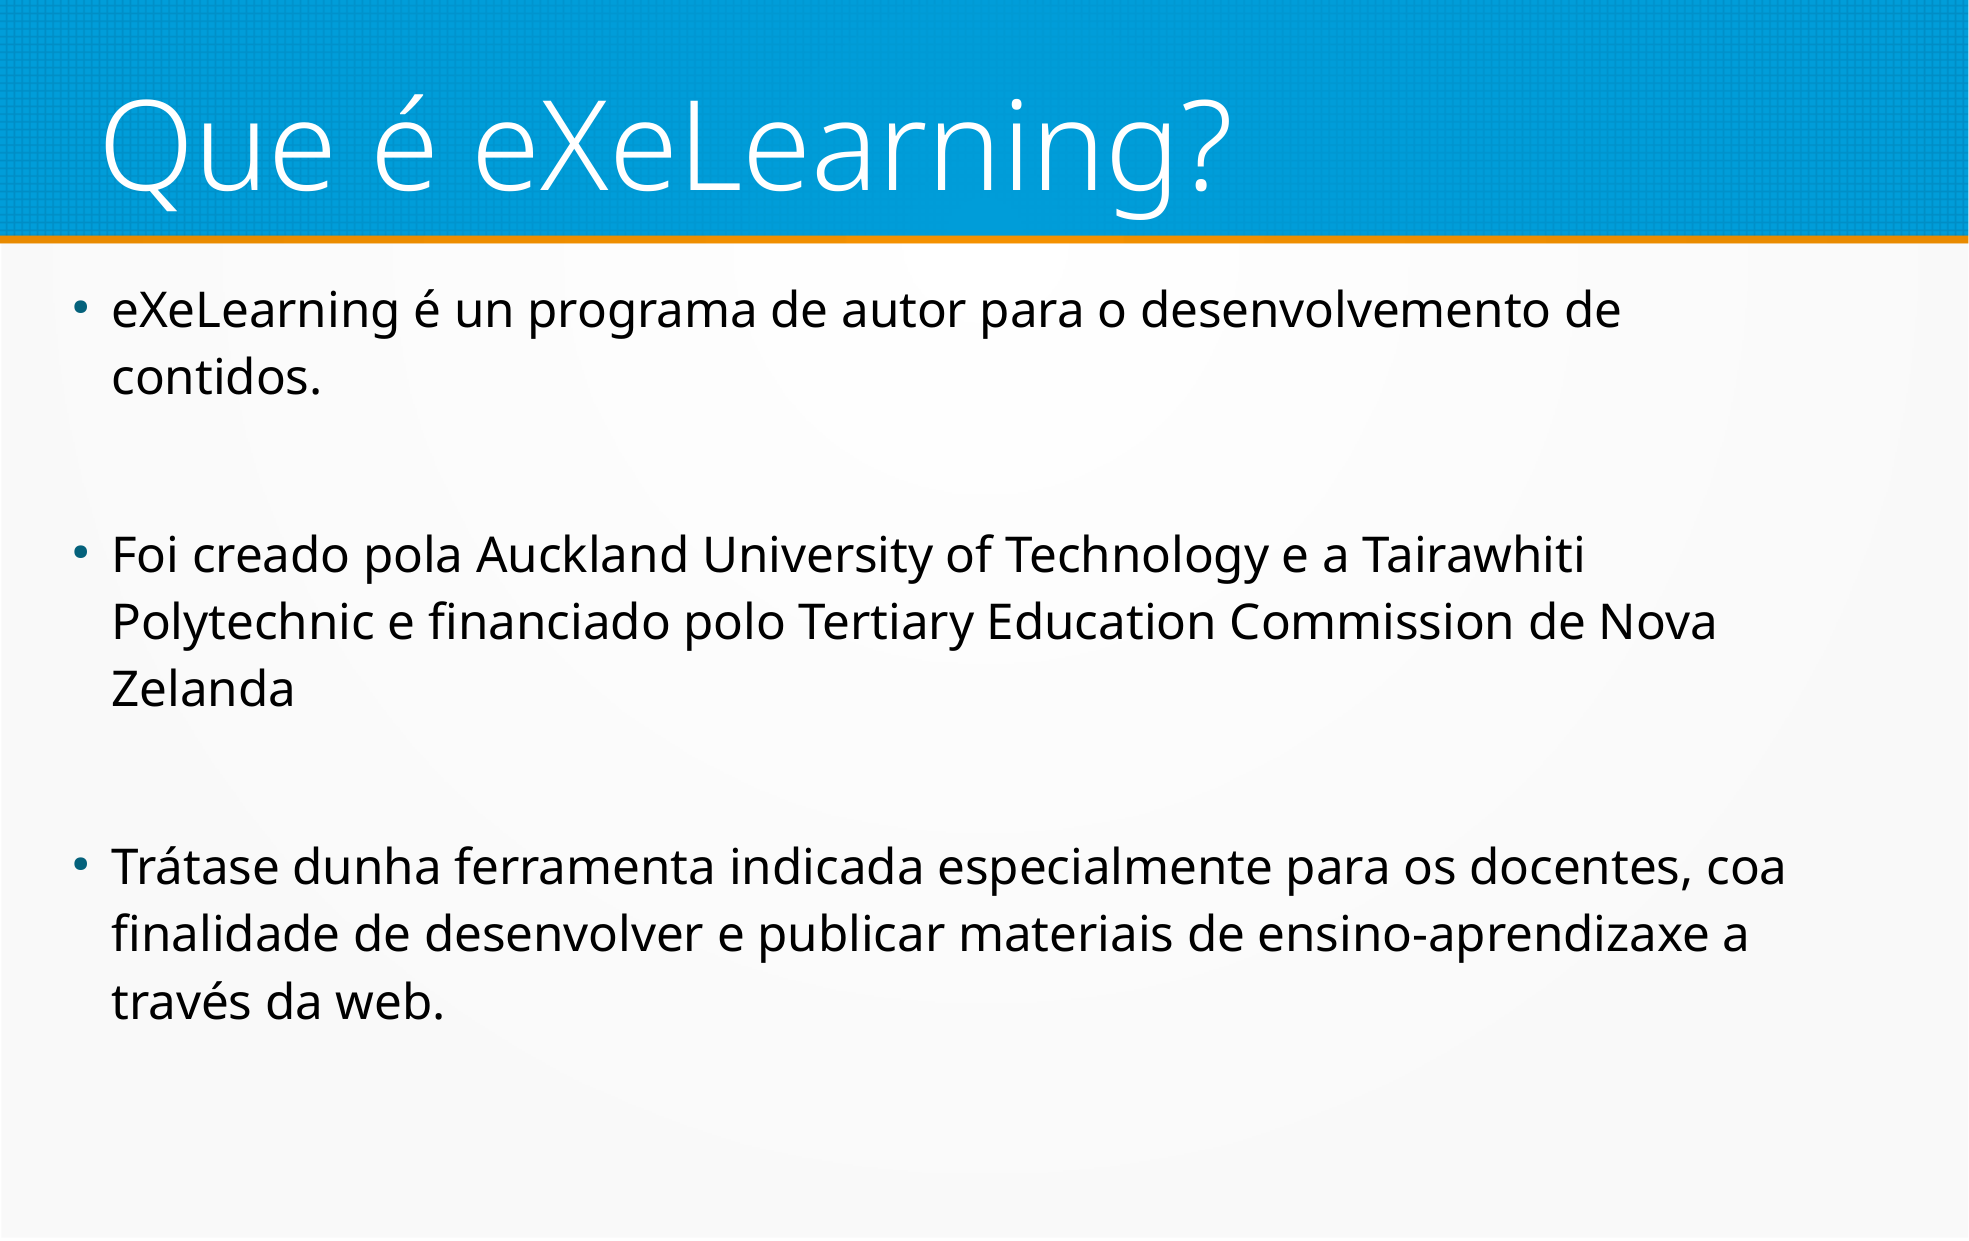

# Que é eXeLearning?
eXeLearning é un programa de autor para o desenvolvemento de contidos.
Foi creado pola Auckland University of Technology e a Tairawhiti Polytechnic e financiado polo Tertiary Education Commission de Nova Zelanda
Trátase dunha ferramenta indicada especialmente para os docentes, coa finalidade de desenvolver e publicar materiais de ensino-aprendizaxe a través da web.